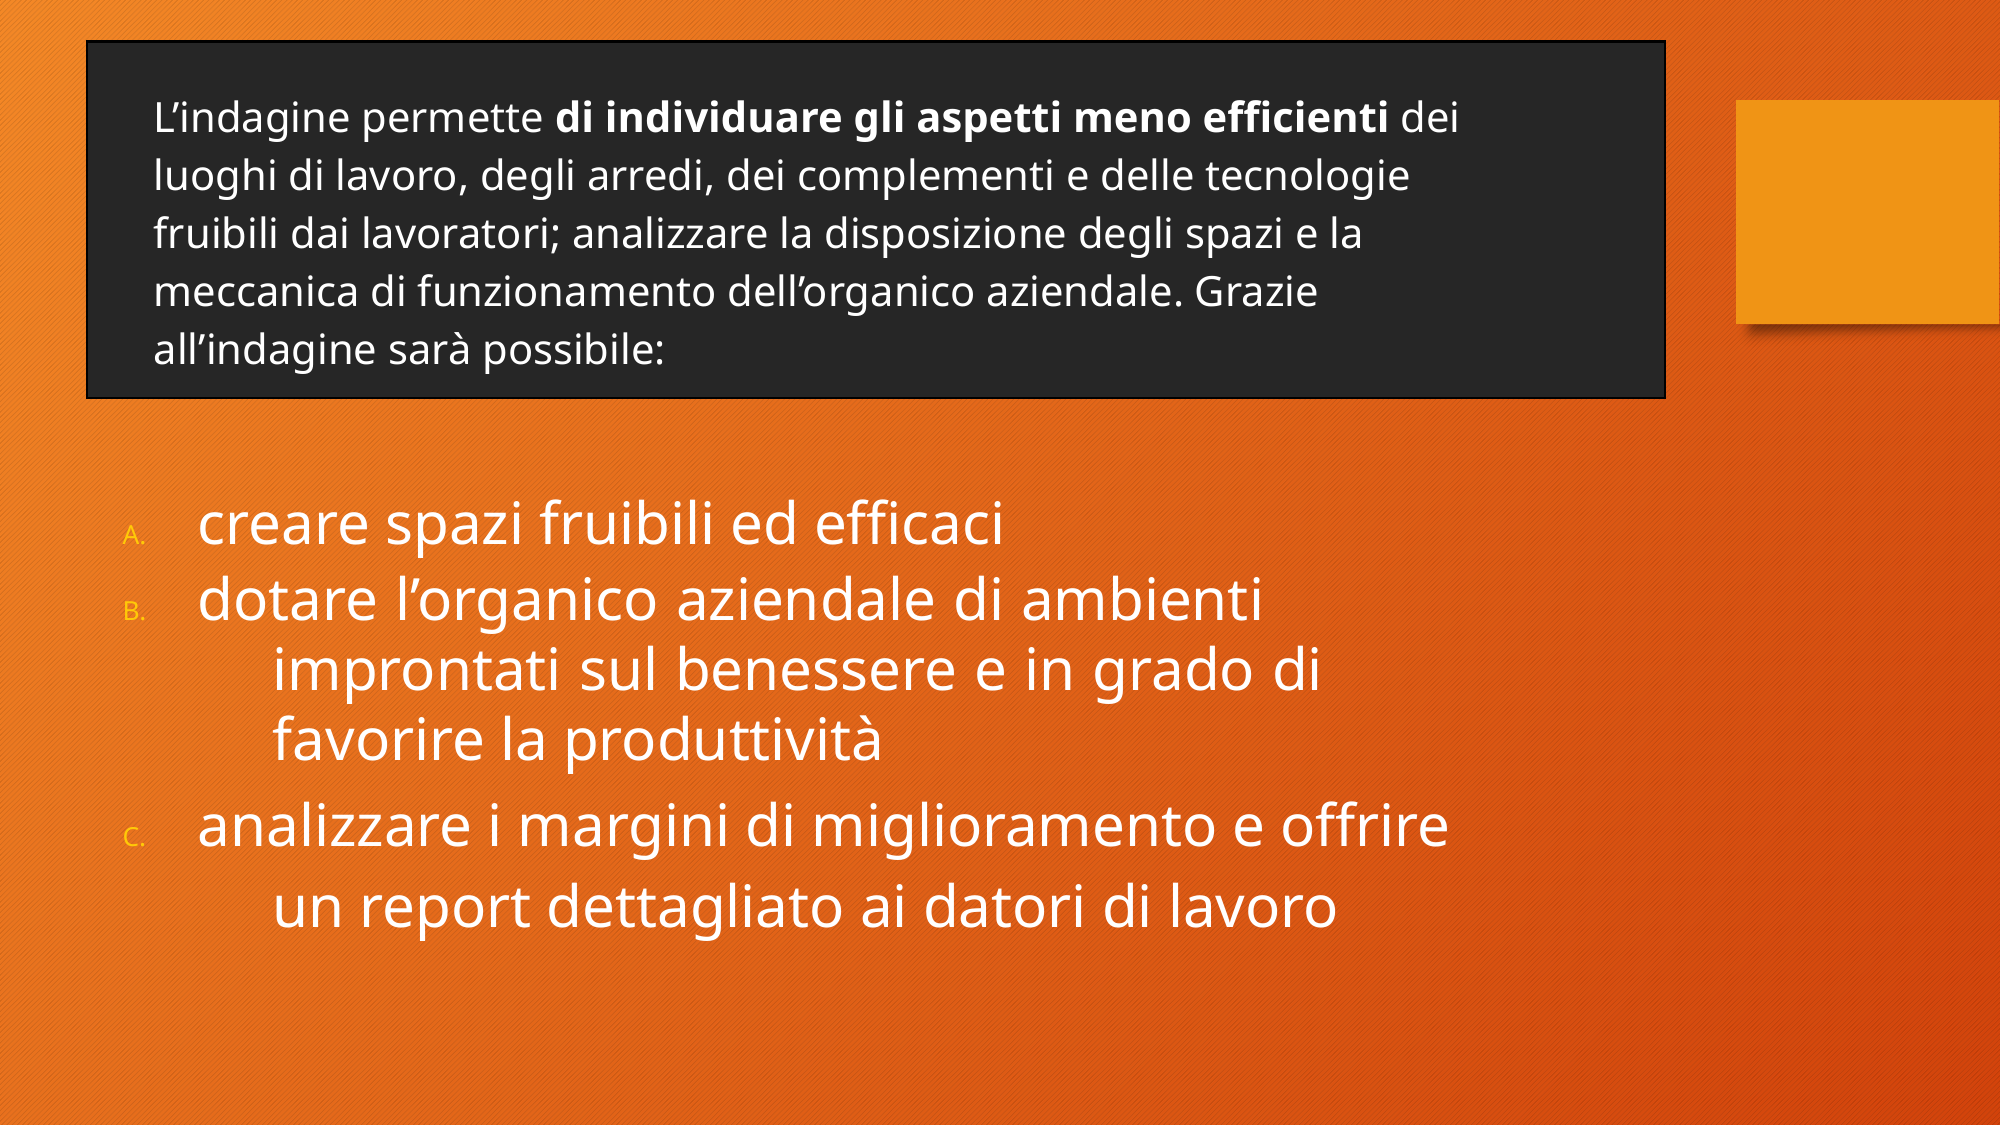

L’indagine permette di individuare gli aspetti meno efficienti dei luoghi di lavoro, degli arredi, dei complementi e delle tecnologie fruibili dai lavoratori; analizzare la disposizione degli spazi e la meccanica di funzionamento dell’organico aziendale. Grazie all’indagine sarà possibile:
creare spazi fruibili ed efficaci
dotare l’organico aziendale di ambienti improntati sul benessere e in grado di favorire la produttività
analizzare i margini di miglioramento e offrire un report dettagliato ai datori di lavoro